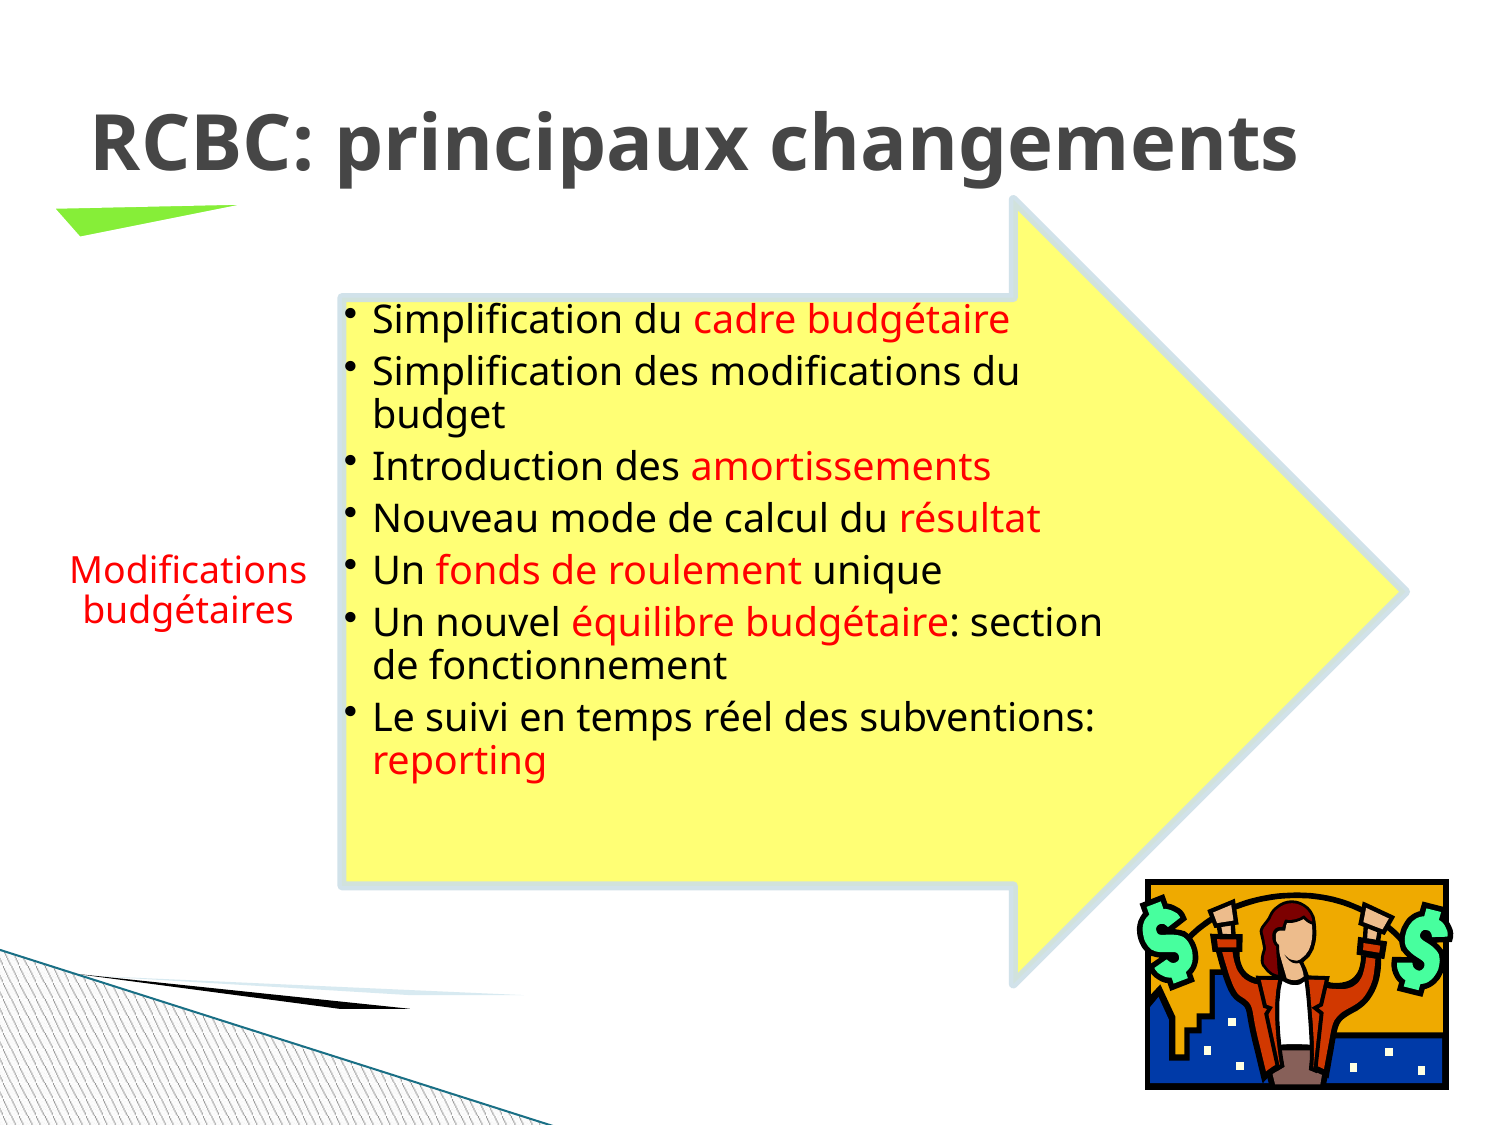

# RCBC: principaux changements
Modifications budgétaires
Simplification du cadre budgétaire
Simplification des modifications du budget
Introduction des amortissements
Nouveau mode de calcul du résultat
Un fonds de roulement unique
Un nouvel équilibre budgétaire: section de fonctionnement
Le suivi en temps réel des subventions: reporting